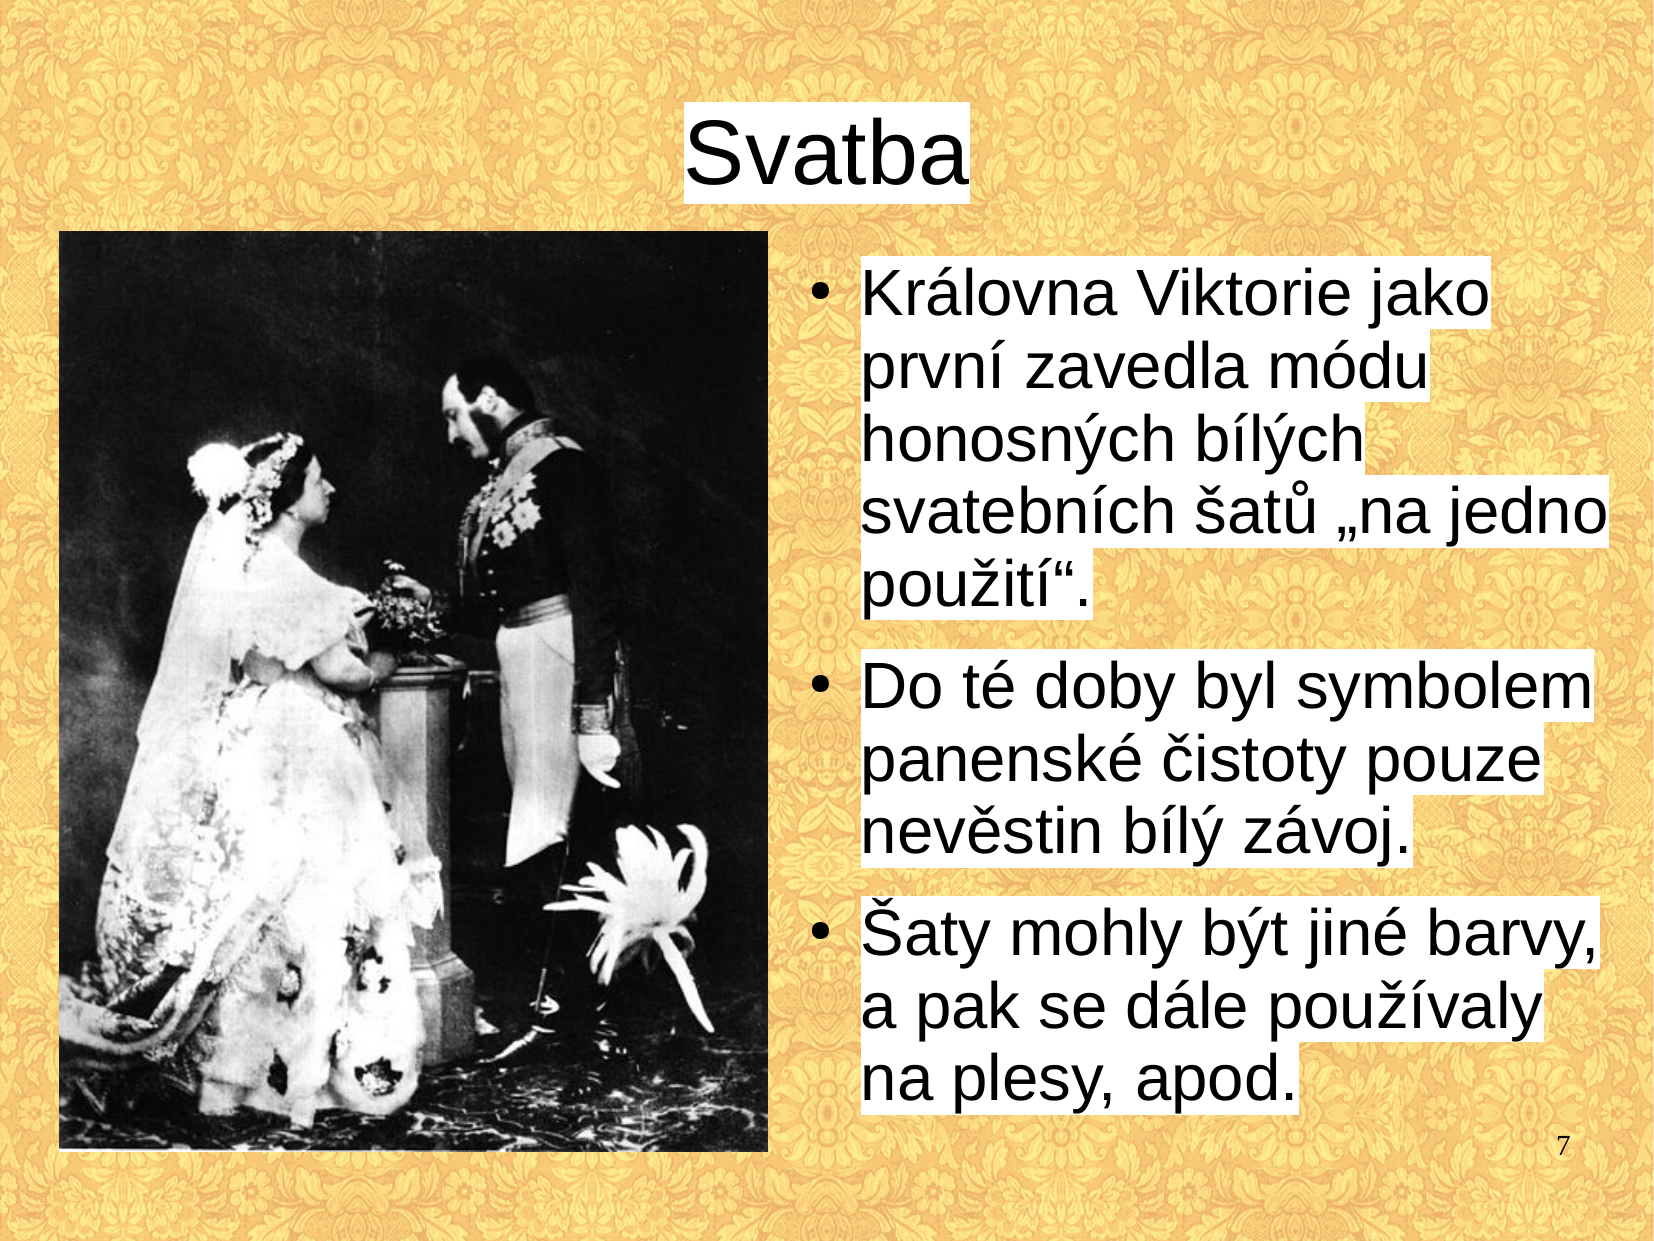

# Svatba
Královna Viktorie jako první zavedla módu honosných bílých svatebních šatů „na jedno použití“.
Do té doby byl symbolem panenské čistoty pouze nevěstin bílý závoj.
Šaty mohly být jiné barvy, a pak se dále používaly na plesy, apod.
7